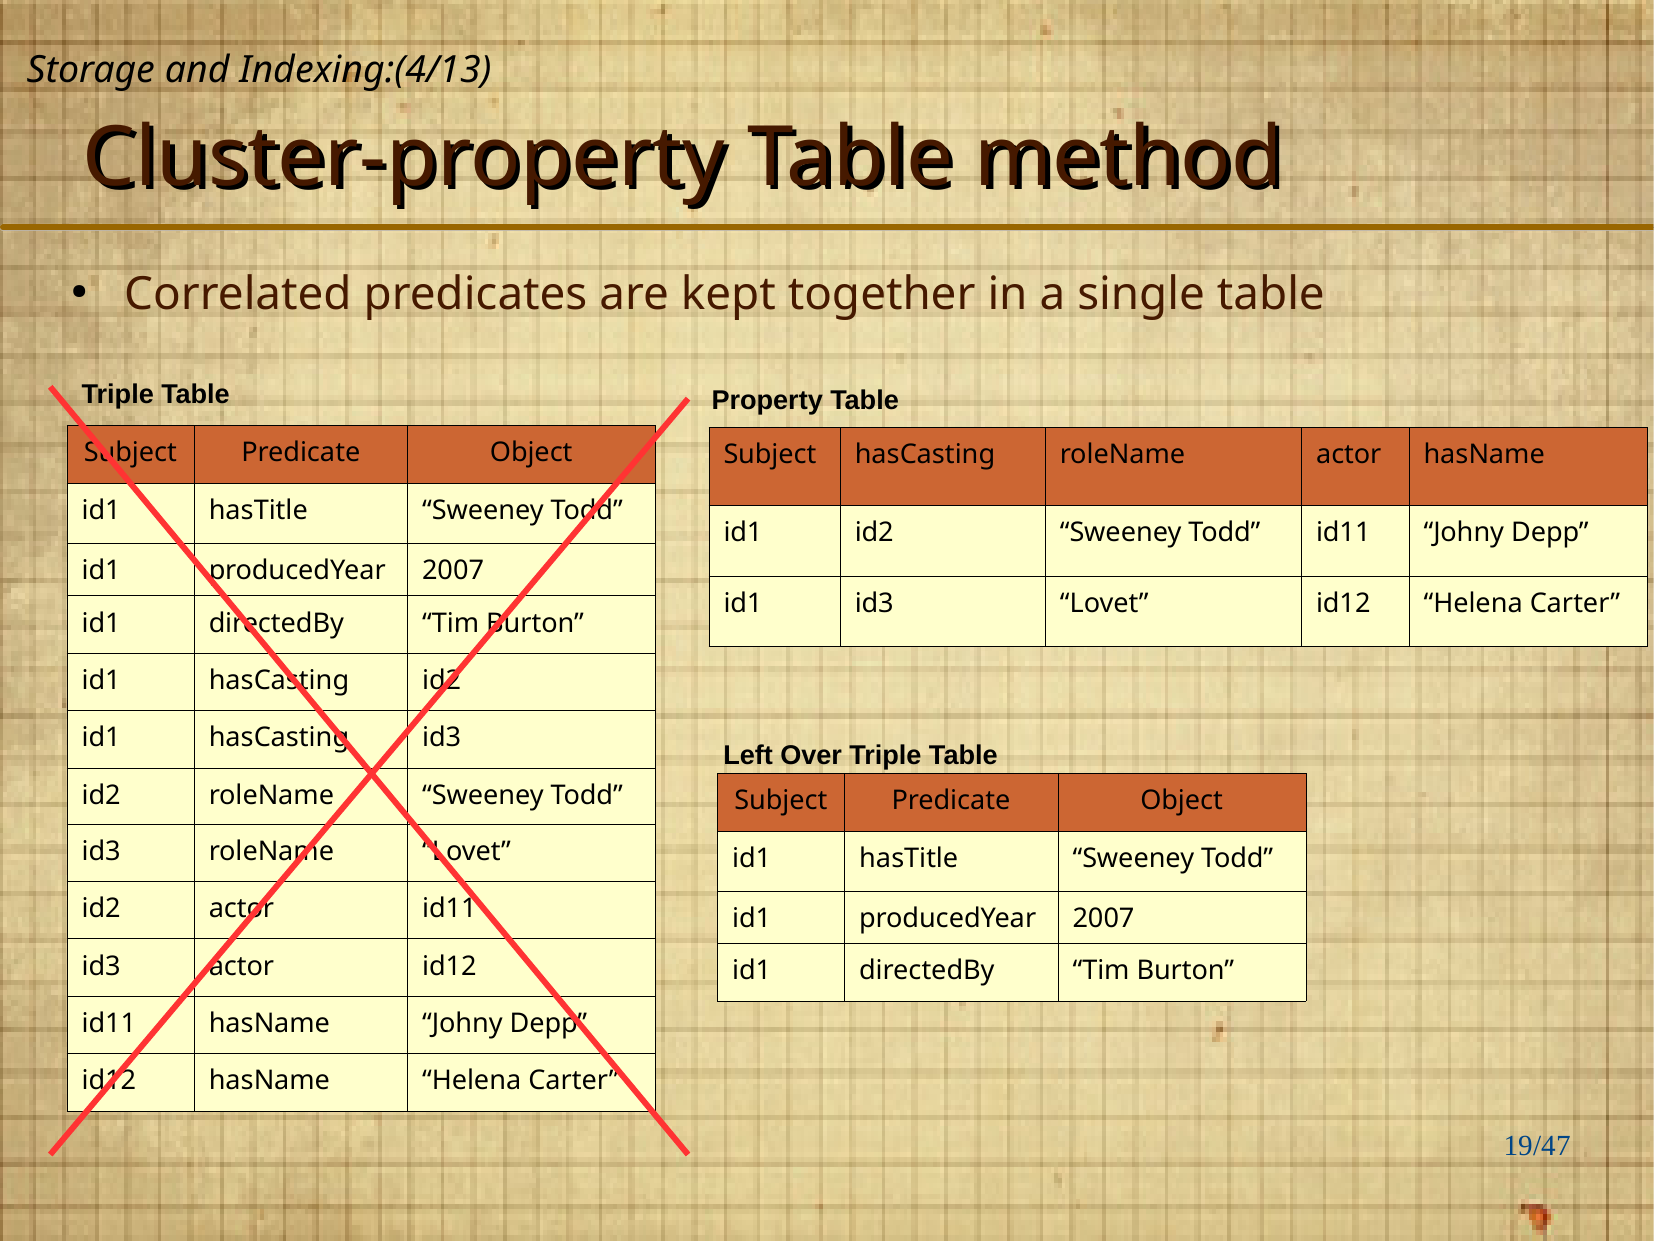

Storage and Indexing:(4/13)
# Cluster-property Table method
Correlated predicates are kept together in a single table
Triple Table
| Subject | Predicate | Object |
| --- | --- | --- |
| id1 | hasTitle | “Sweeney Todd” |
| id1 | producedYear | 2007 |
| id1 | directedBy | “Tim Burton” |
| id1 | hasCasting | id2 |
| id1 | hasCasting | id3 |
| id2 | rollName | “Sweeney Todd” |
| id3 | rollName | “Lovet” |
| id2 | actor | id11 |
| id3 | actor | id12 |
| id11 | hasName | “Johny Depp” |
| id12 | hasName | “Helena Carter” |
| Subject | Predicate | Object |
| --- | --- | --- |
| id1 | hasTitle | “Sweeney Todd” |
| id1 | producedYear | 2007 |
| id1 | directedBy | “Tim Burton” |
| id1 | hasCasting | id2 |
| id1 | hasCasting | id3 |
| id2 | roleName | “Sweeney Todd” |
| id3 | roleName | “Lovet” |
| id2 | actor | id11 |
| id3 | actor | id12 |
| id11 | hasName | “Johny Depp” |
| id12 | hasName | “Helena Carter” |
Property Table
| Subject | hasCasting | roleName | actor | hasName |
| --- | --- | --- | --- | --- |
| id1 | id2 | “Sweeney Todd” | id11 | “Johny Depp” |
| id1 | id3 | “Lovet” | id12 | “Helena Carter” |
Left Over Triple Table
| Subject | Predicate | Object |
| --- | --- | --- |
| id1 | hasTitle | “Sweeney Todd” |
| id1 | producedYear | 2007 |
| id1 | directedBy | “Tim Burton” |
19